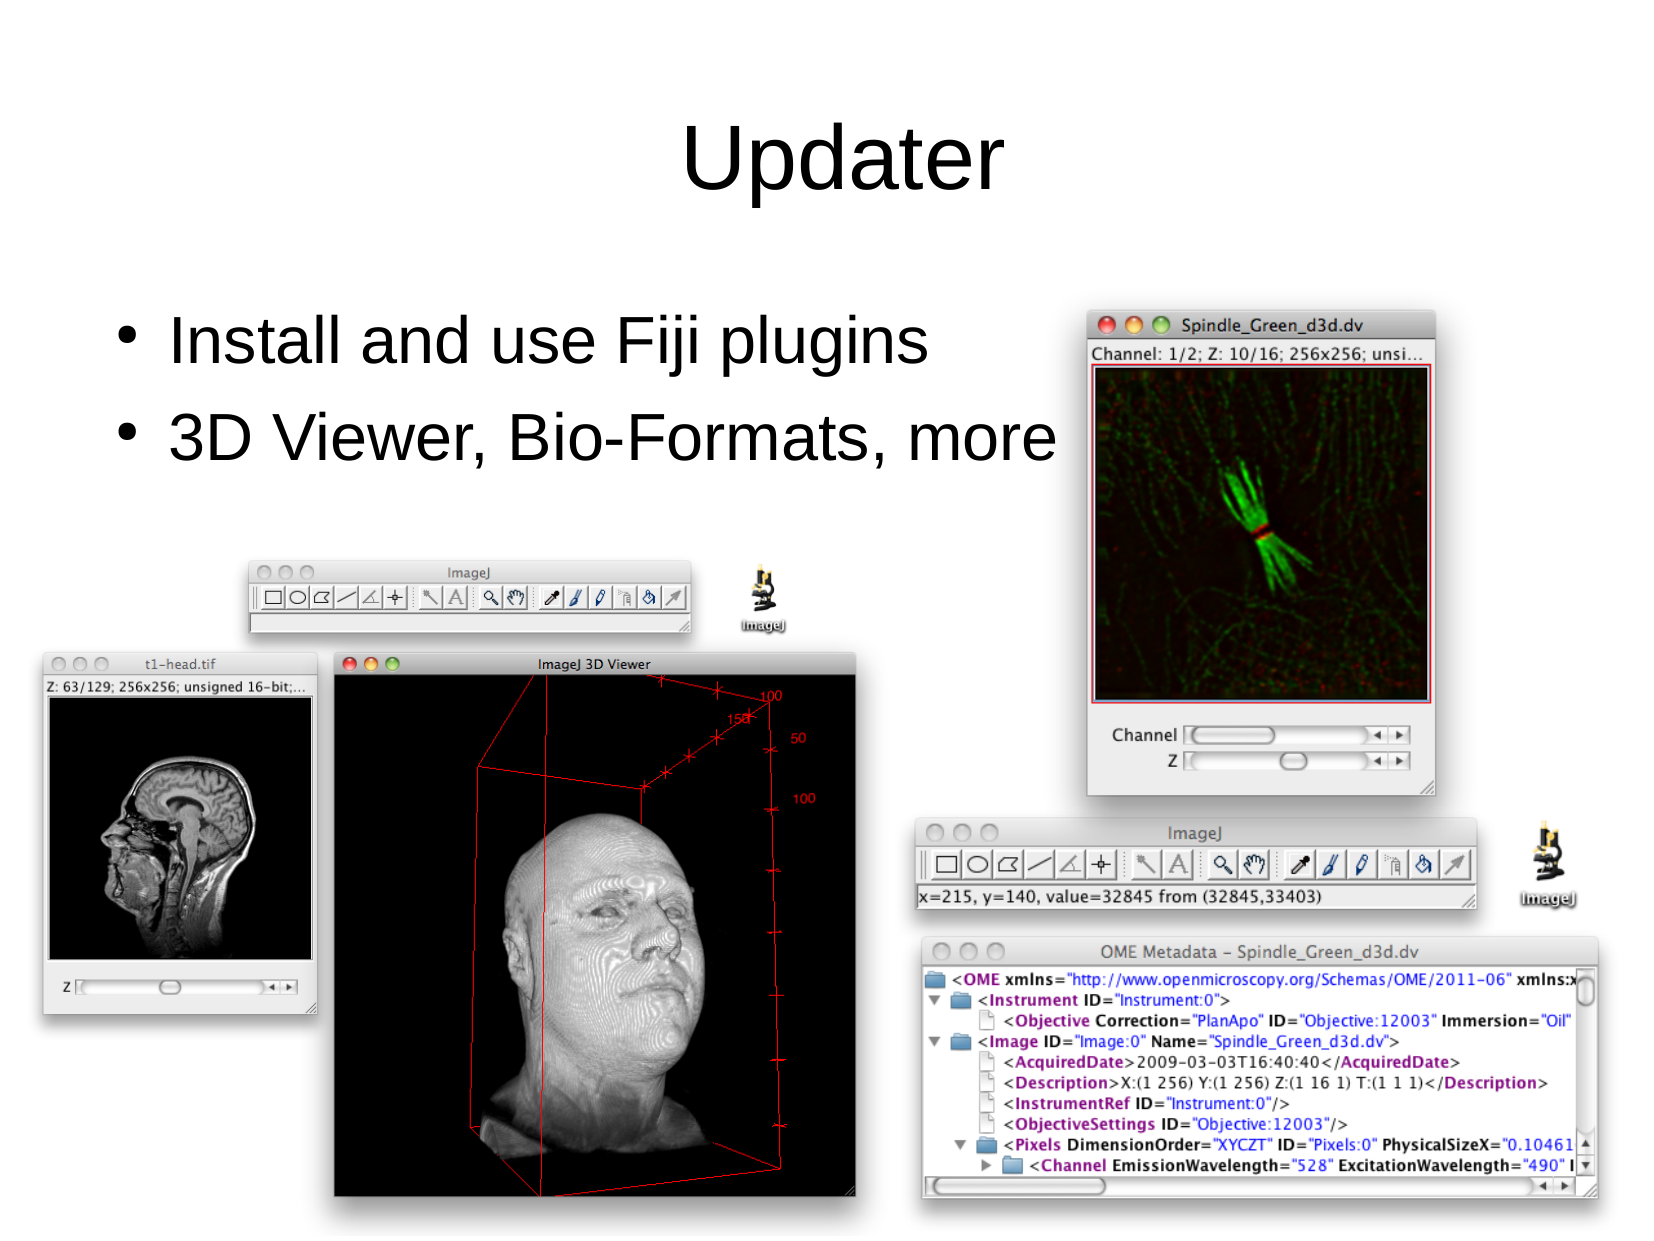

# Updater
Install and use Fiji plugins
3D Viewer, Bio-Formats, more